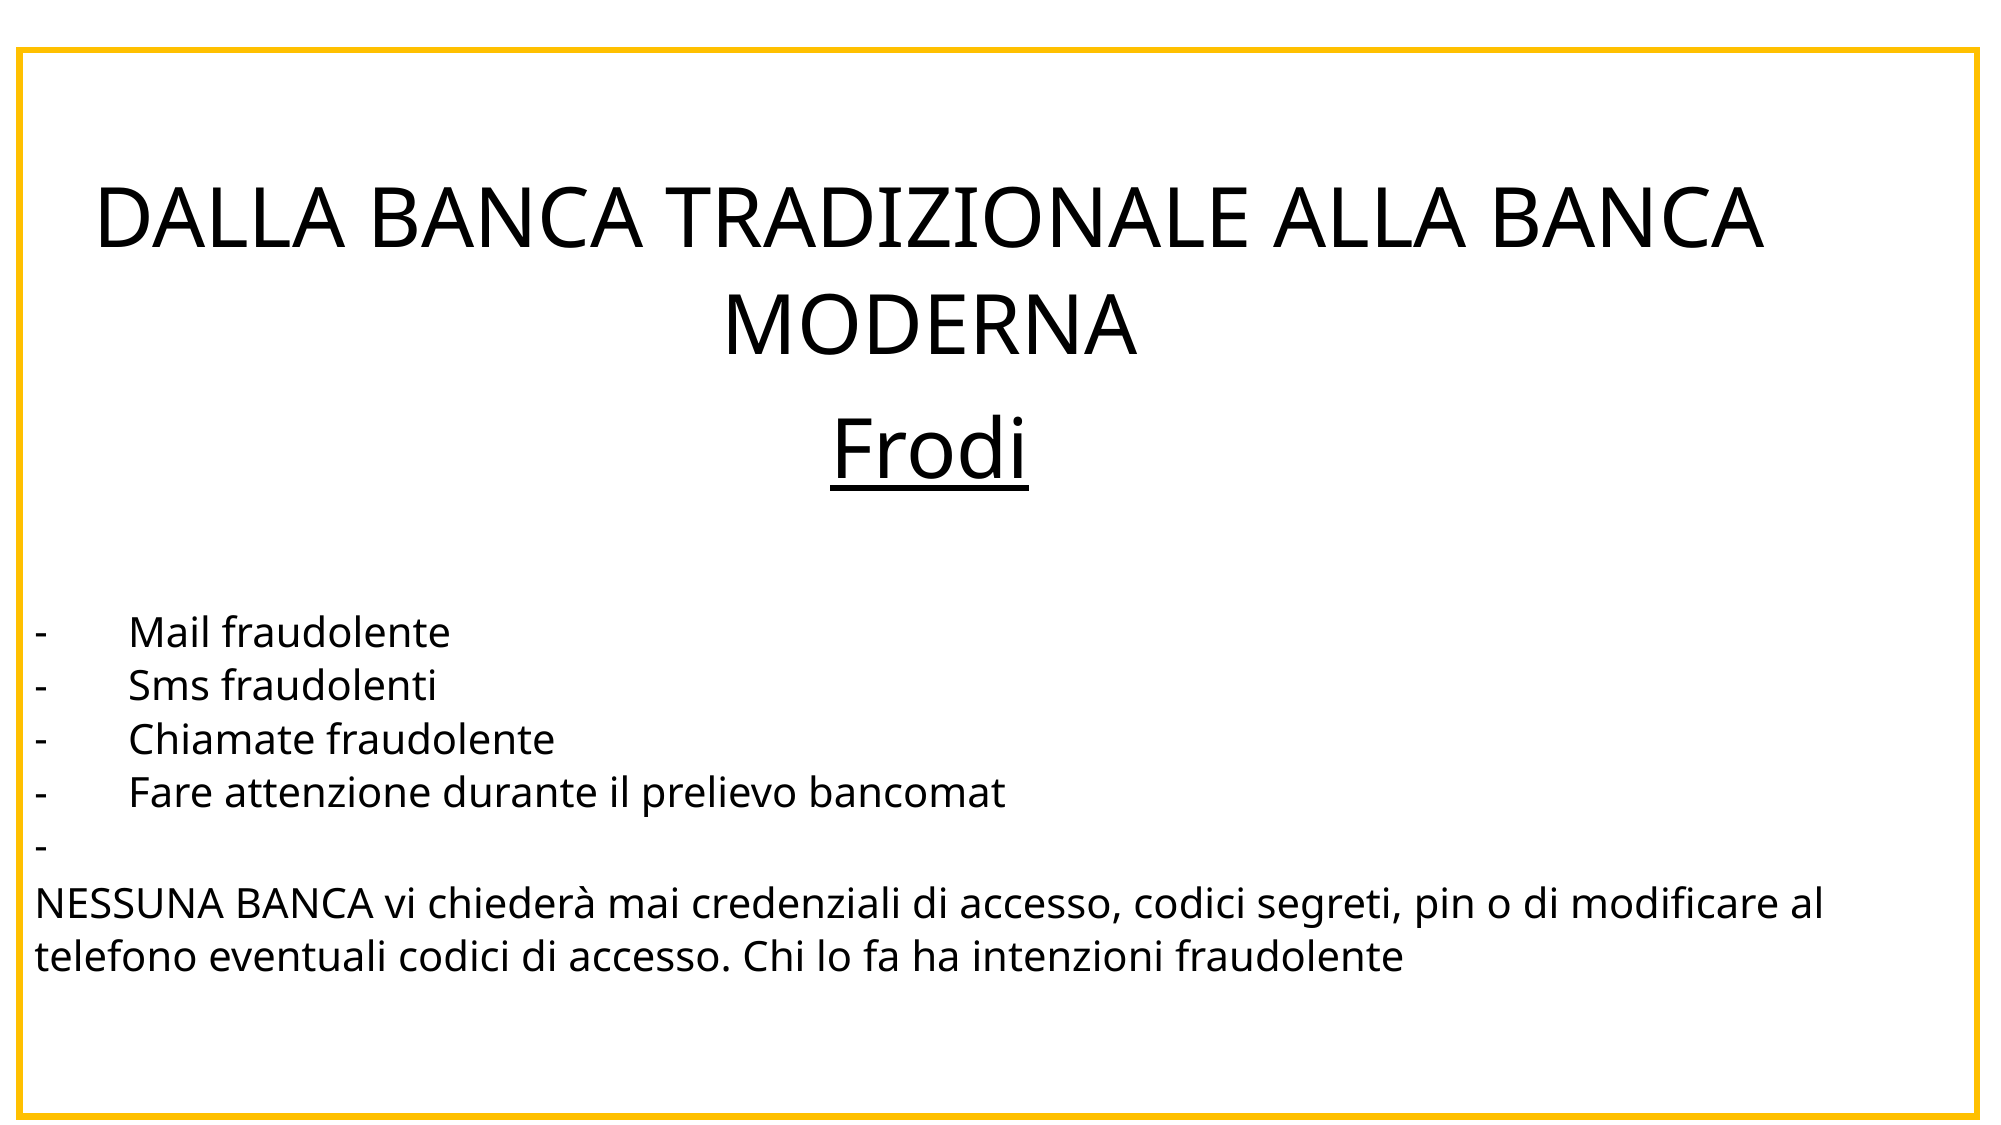

DALLA BANCA TRADIZIONALE ALLA BANCA MODERNA
Frodi
Mail fraudolente
Sms fraudolenti
Chiamate fraudolente
Fare attenzione durante il prelievo bancomat
NESSUNA BANCA vi chiederà mai credenziali di accesso, codici segreti, pin o di modificare al telefono eventuali codici di accesso. Chi lo fa ha intenzioni fraudolente